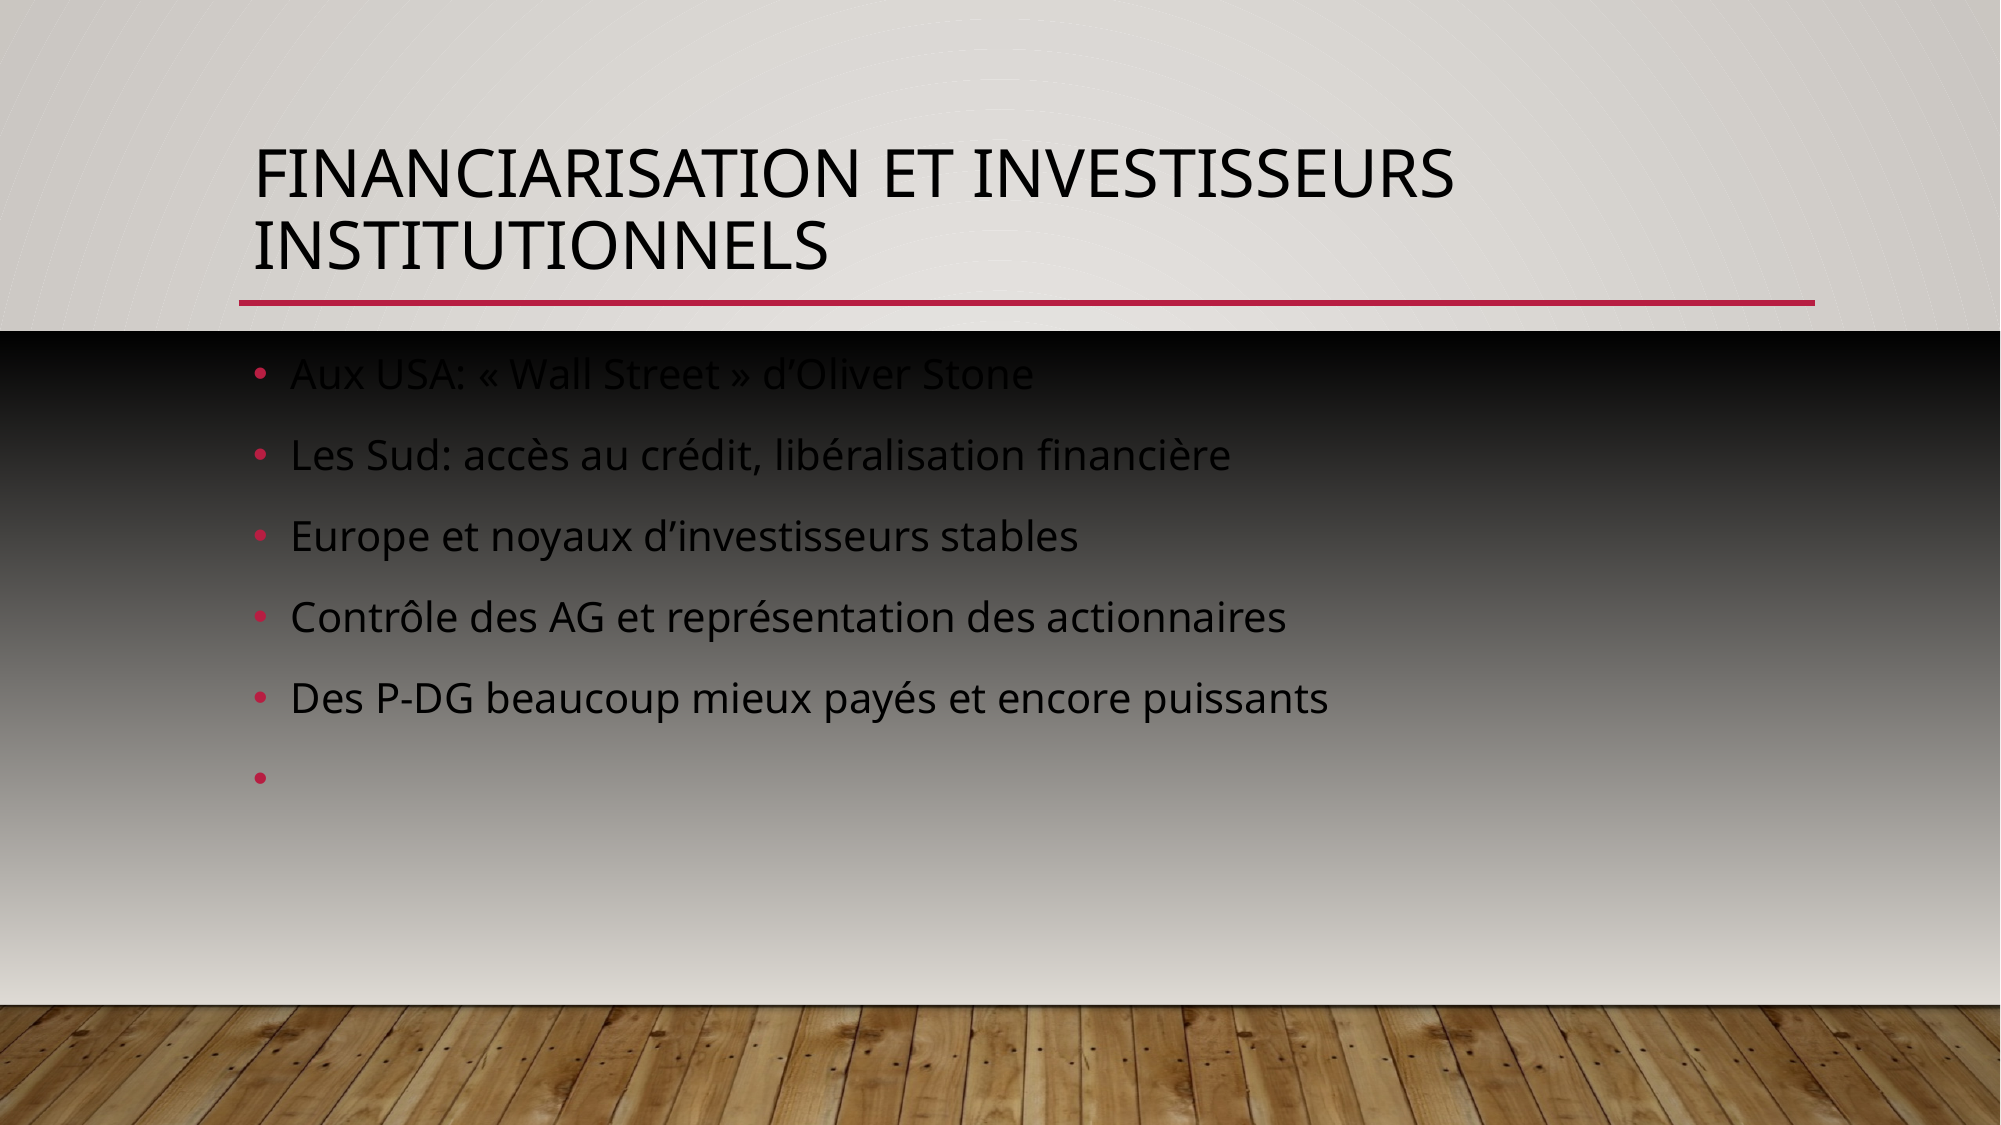

# Financiarisation et investisseurs institutionnels
Aux USA: « Wall Street » d’Oliver Stone
Les Sud: accès au crédit, libéralisation financière
Europe et noyaux d’investisseurs stables
Contrôle des AG et représentation des actionnaires
Des P-DG beaucoup mieux payés et encore puissants